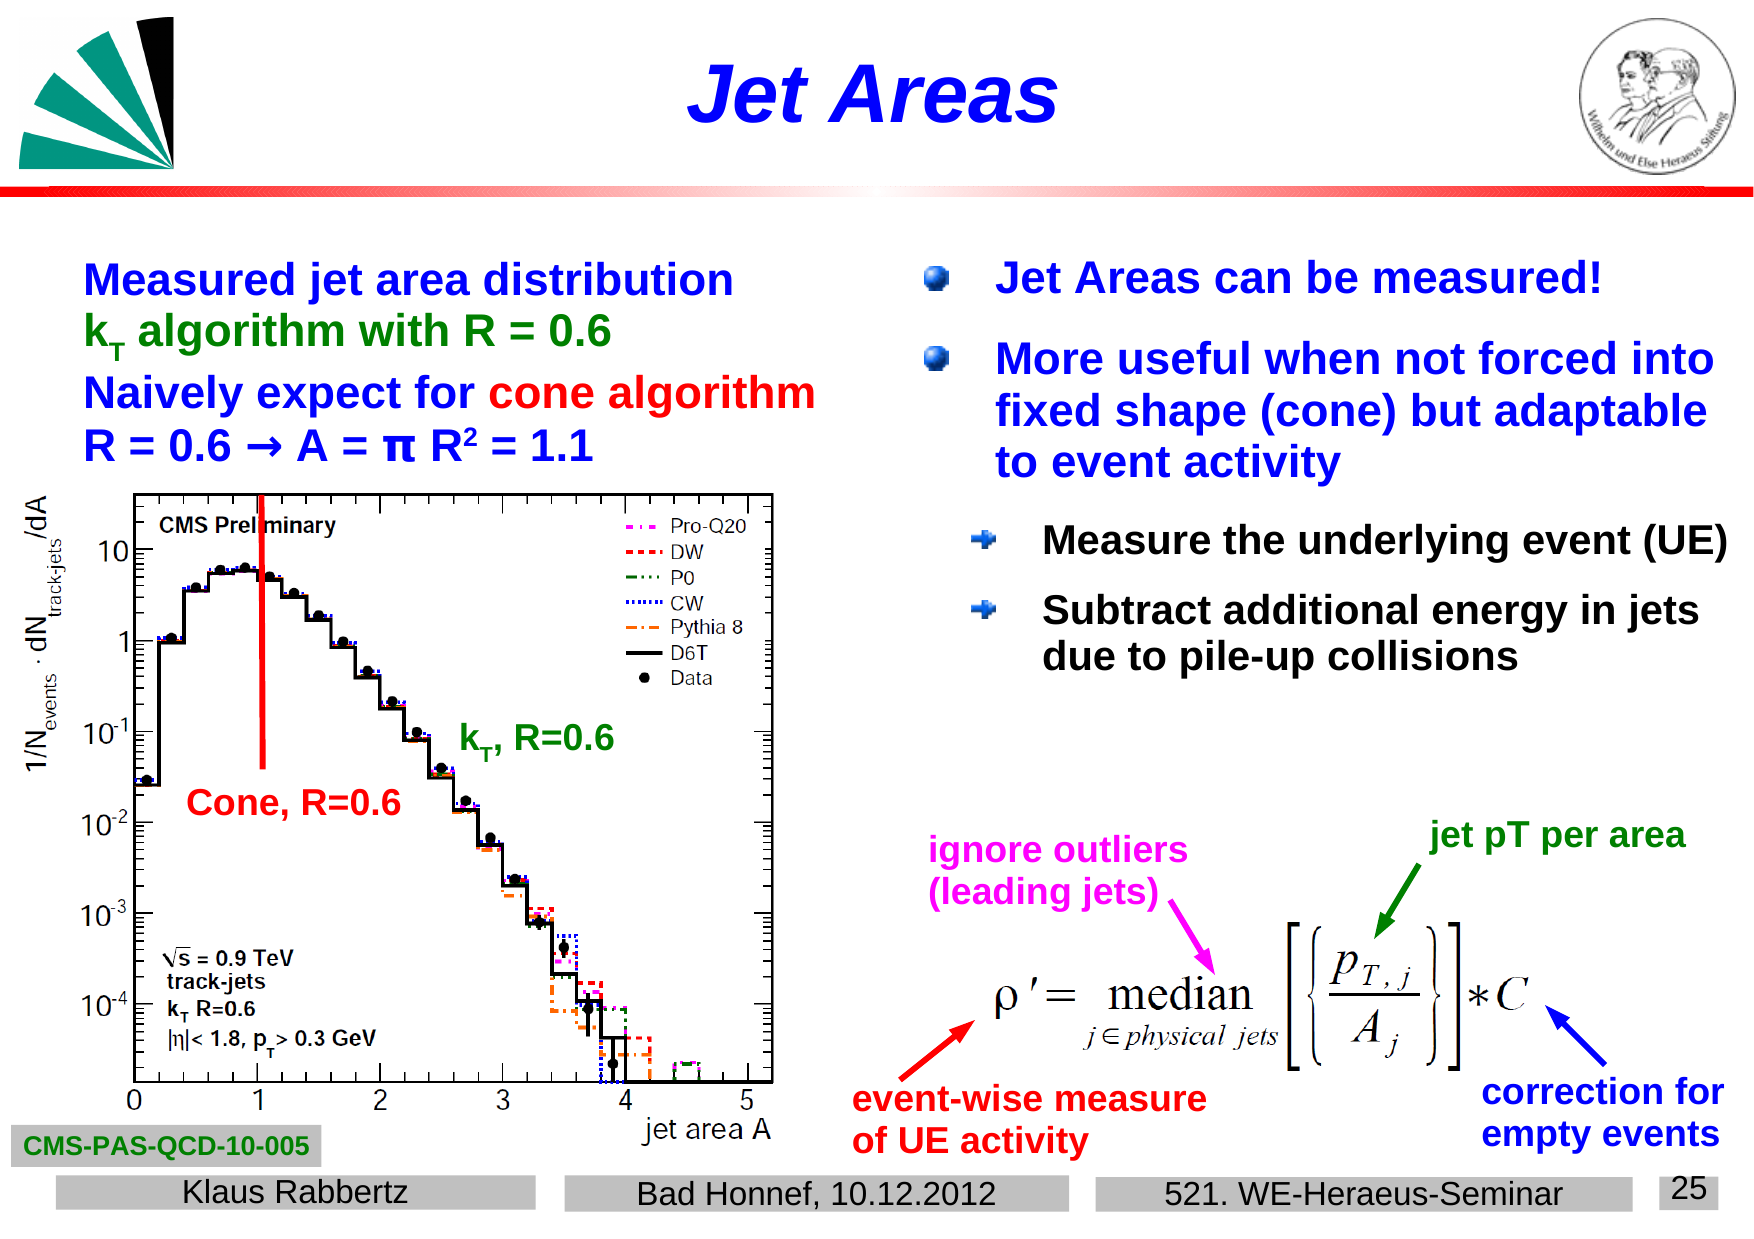

# Jet Areas
Measured jet area distribution
kT algorithm with R = 0.6
Naively expect for cone algorithm
R = 0.6 → A = π R2 = 1.1
Jet Areas can be measured!
More useful when not forced into fixed shape (cone) but adaptable to event activity
Measure the underlying event (UE)
Subtract additional energy in jets due to pile-up collisions
kT, R=0.6
Cone, R=0.6
jet pT per area
ignore outliers
(leading jets)
correction for
empty events
event-wise measure
of UE activity
CMS-PAS-QCD-10-005